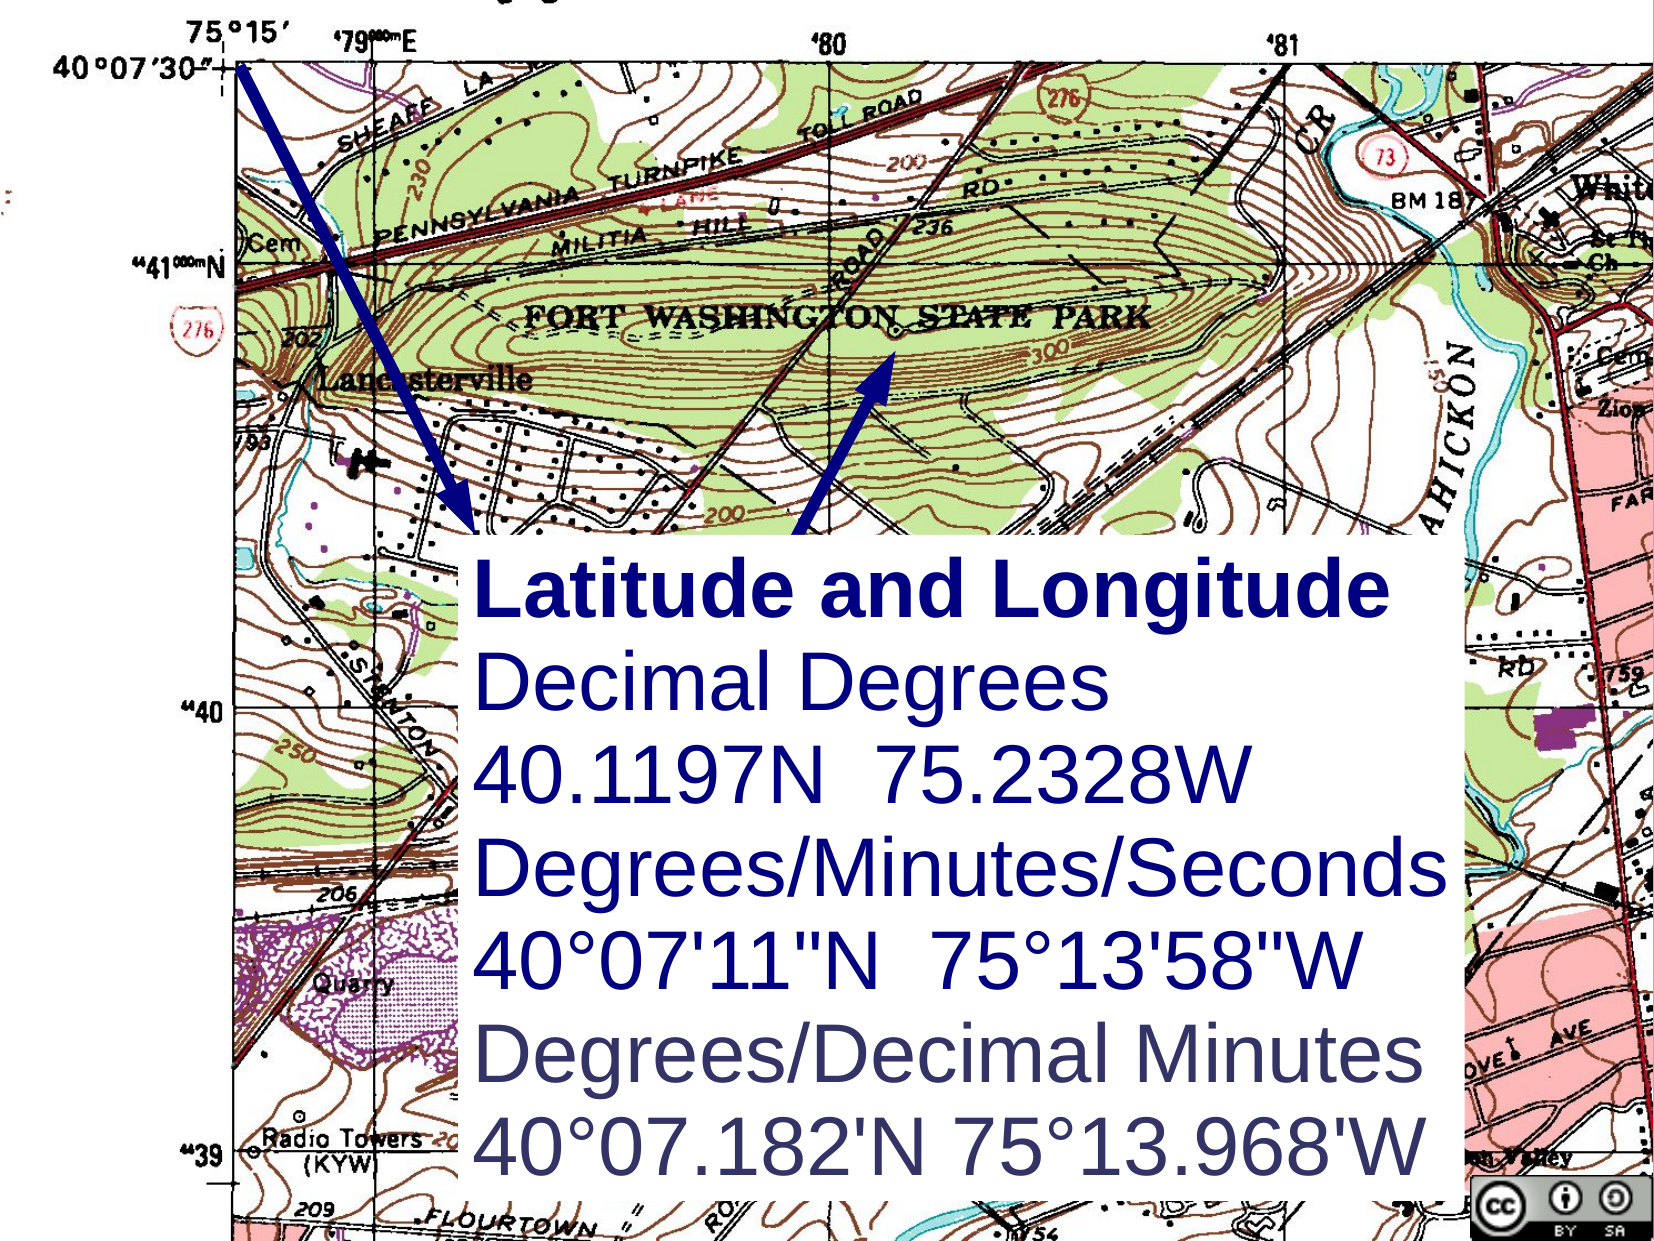

Latitude and Longitude
Decimal Degrees
40.1197N 75.2328W
Degrees/Minutes/Seconds
40°07'11"N 75°13'58"W
Degrees/Decimal Minutes
40°07.182'N 75°13.968'W